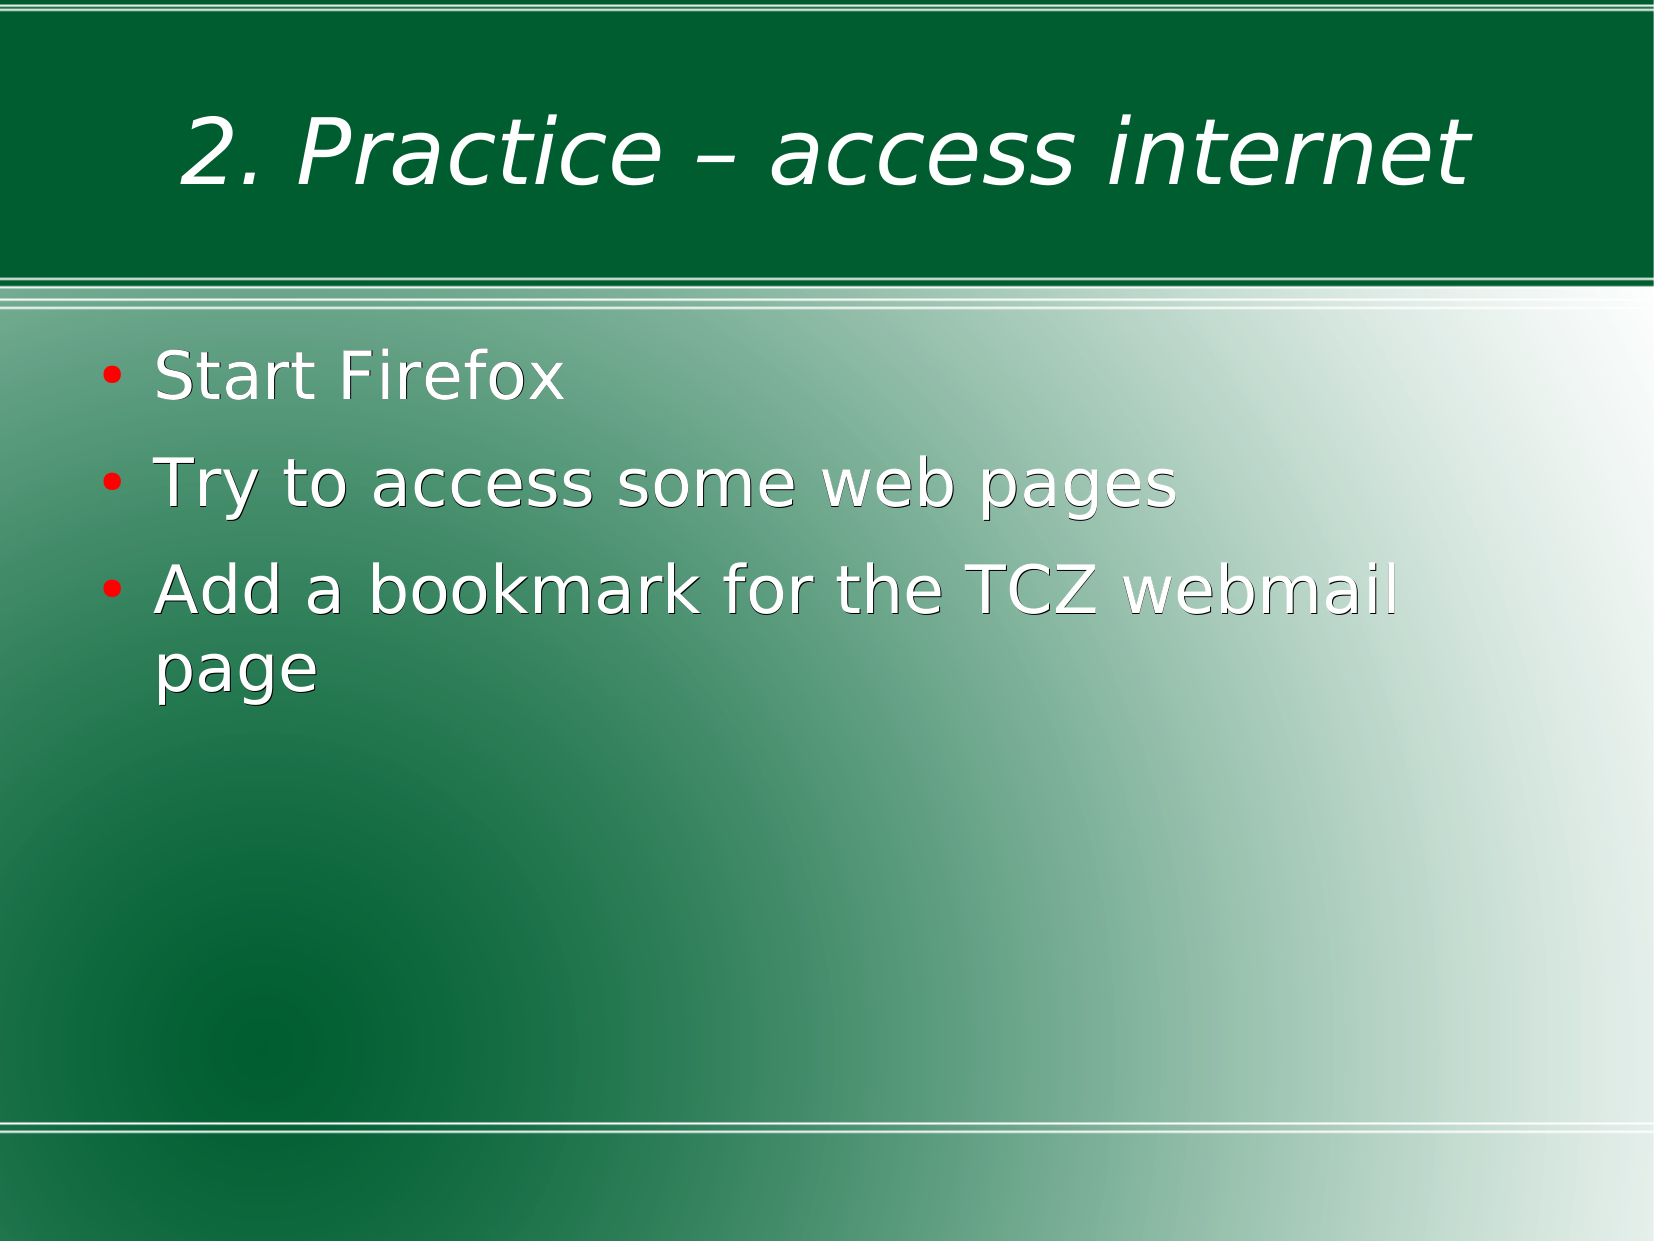

# 2. Practice – access internet
Start Firefox
Try to access some web pages
Add a bookmark for the TCZ webmail page